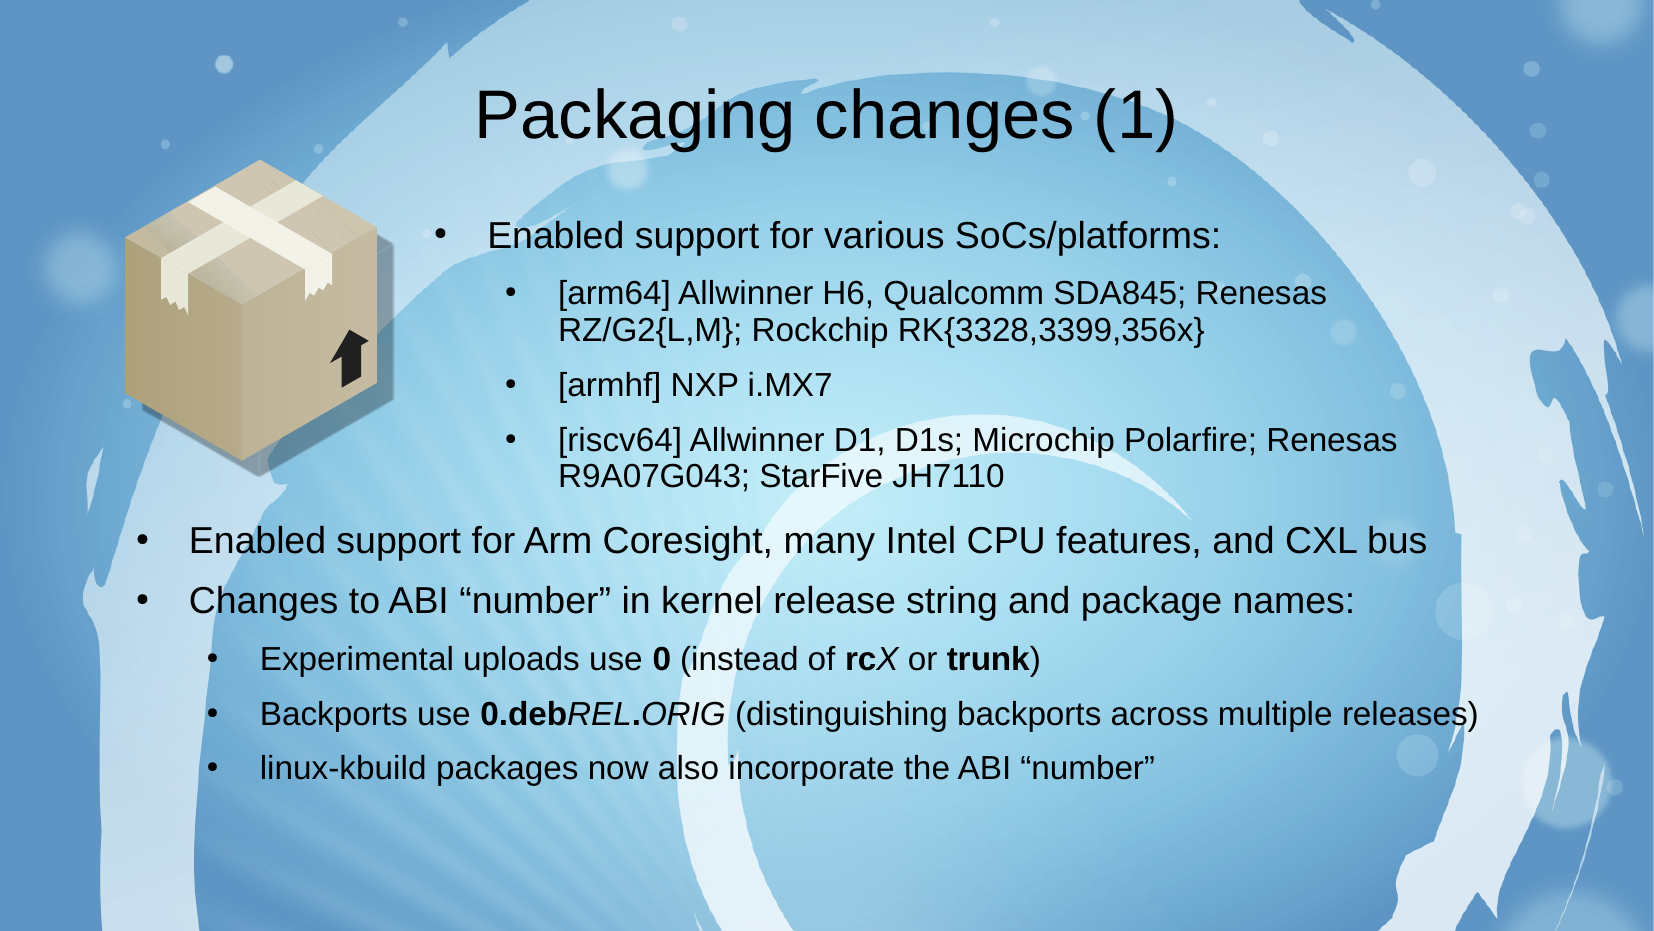

# Packaging changes (1)
Enabled support for various SoCs/platforms:
[arm64] Allwinner H6, Qualcomm SDA845; Renesas RZ/G2{L,M}; Rockchip RK{3328,3399,356x}
[armhf] NXP i.MX7
[riscv64] Allwinner D1, D1s; Microchip Polarfire; Renesas R9A07G043; StarFive JH7110
Enabled support for Arm Coresight, many Intel CPU features, and CXL bus
Changes to ABI “number” in kernel release string and package names:
Experimental uploads use 0 (instead of rcX or trunk)
Backports use 0.debREL.ORIG (distinguishing backports across multiple releases)
linux-kbuild packages now also incorporate the ABI “number”